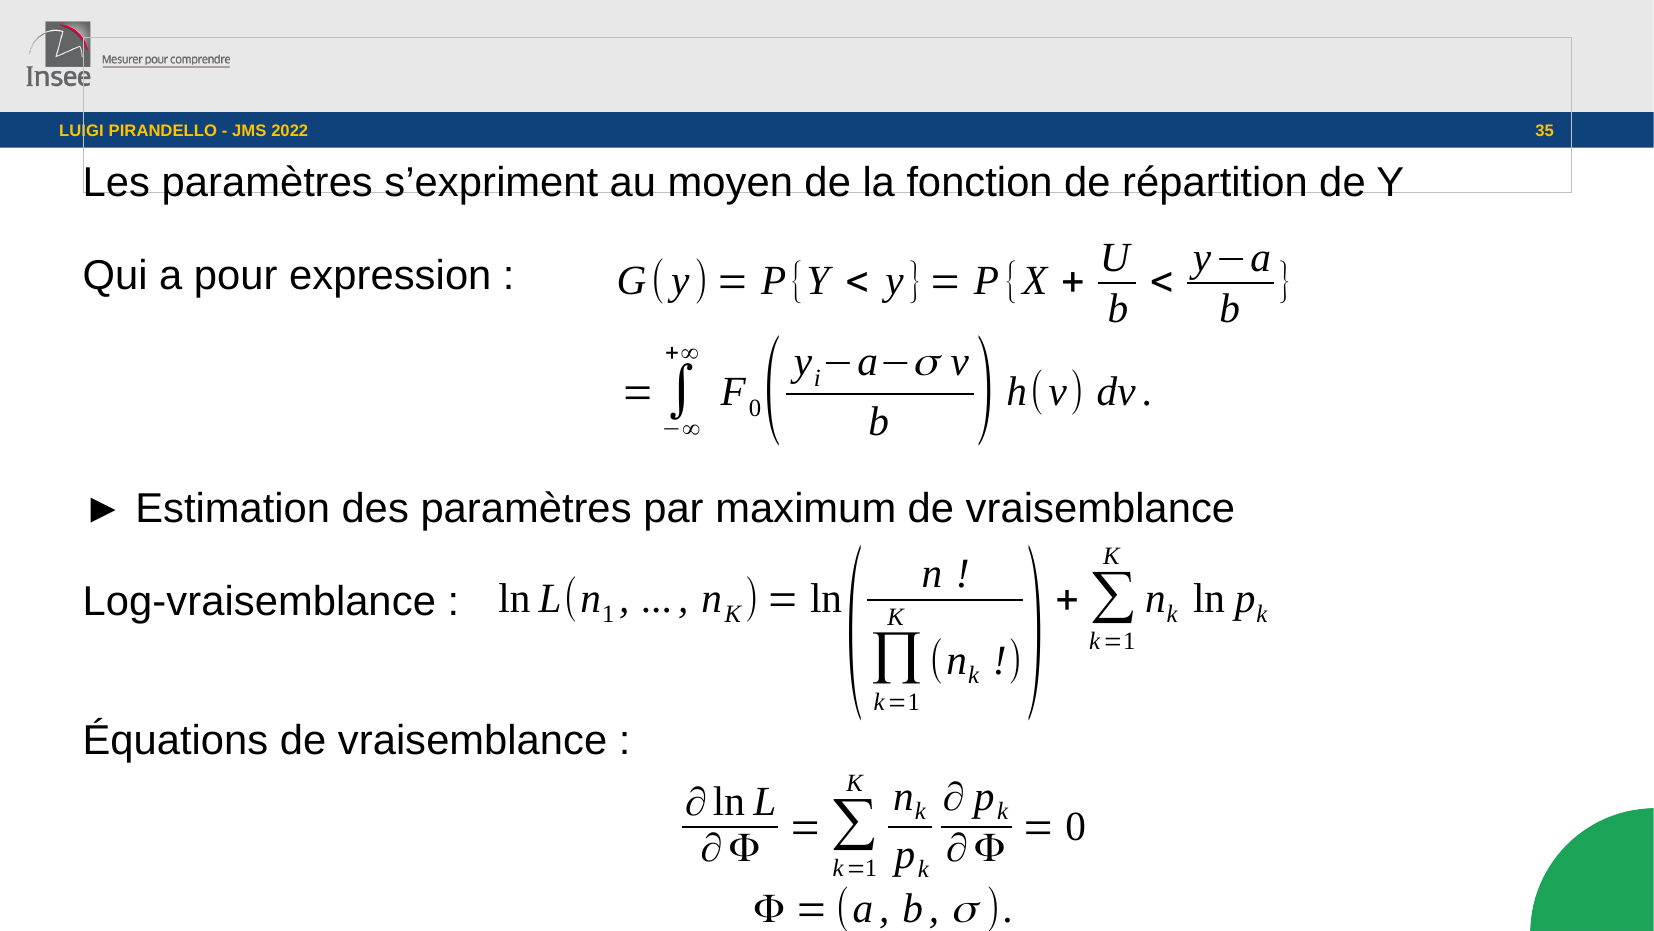

LUIGI PIRANDELLO - JMS 2022
35
Les paramètres s’expriment au moyen de la fonction de répartition de Y
Qui a pour expression :
► Estimation des paramètres par maximum de vraisemblance
Log-vraisemblance :
Équations de vraisemblance :